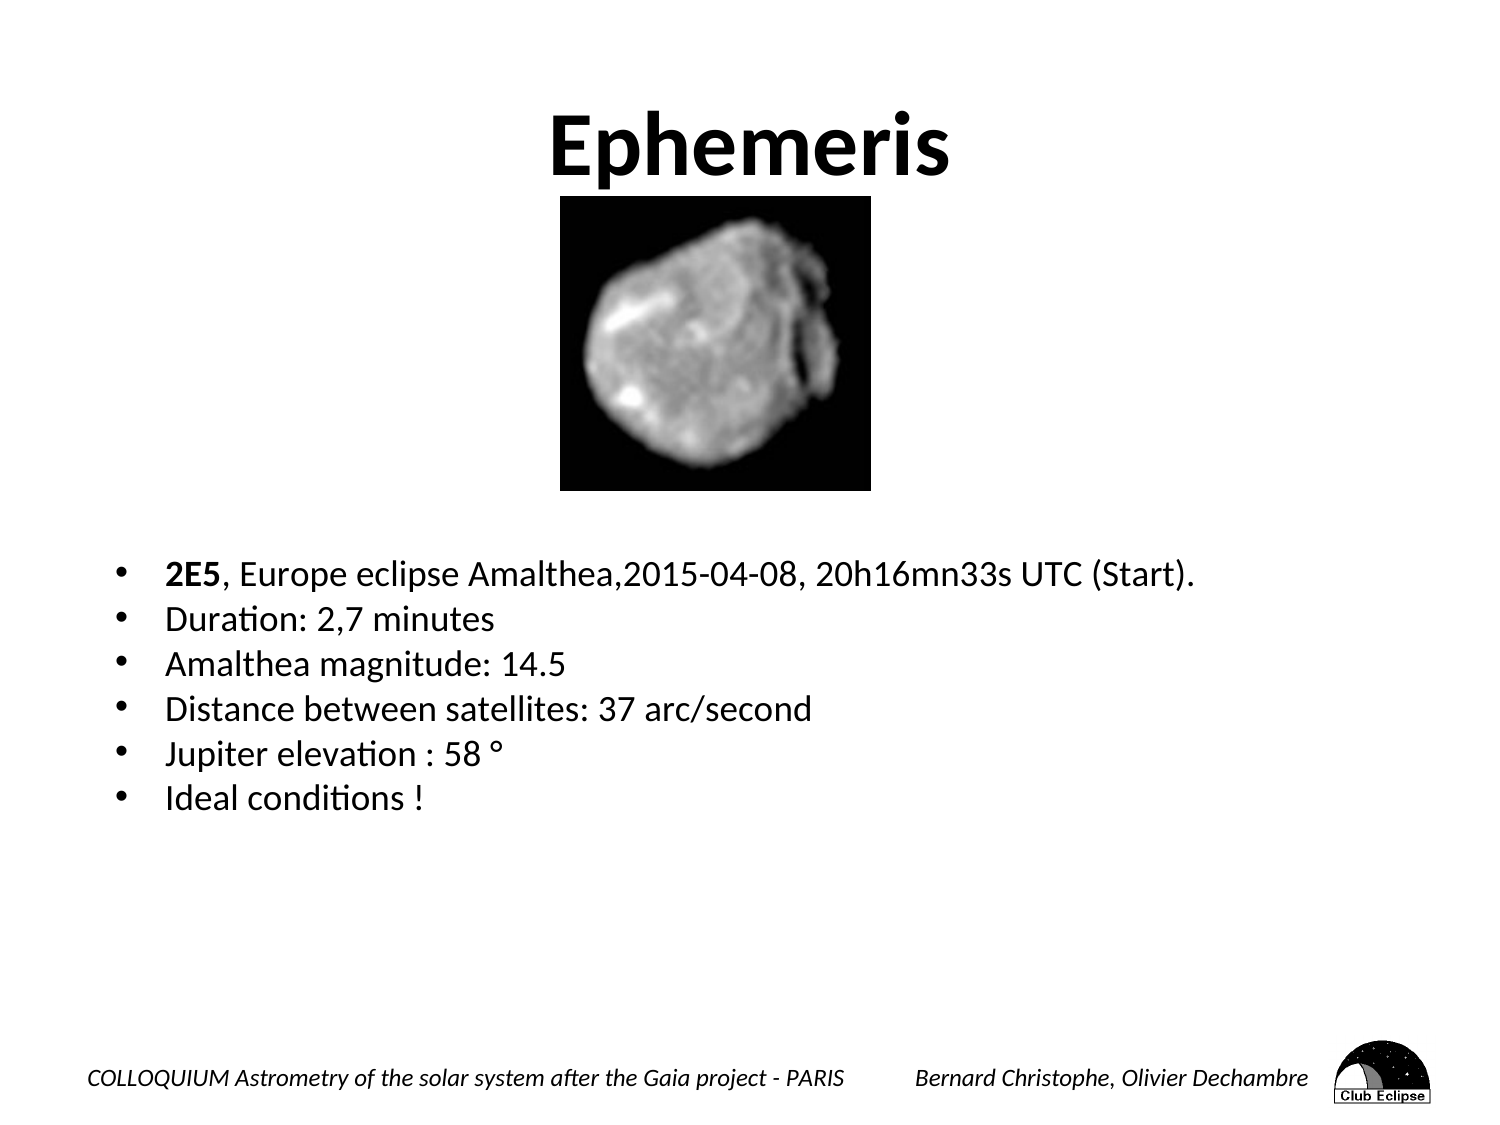

# Ephemeris
2E5, Europe eclipse Amalthea,2015-04-08, 20h16mn33s UTC (Start).
Duration: 2,7 minutes
Amalthea magnitude: 14.5
Distance between satellites: 37 arc/second
Jupiter elevation : 58 °
Ideal conditions !
Bernard Christophe, Olivier Dechambre
COLLOQUIUM Astrometry of the solar system after the Gaia project - PARIS